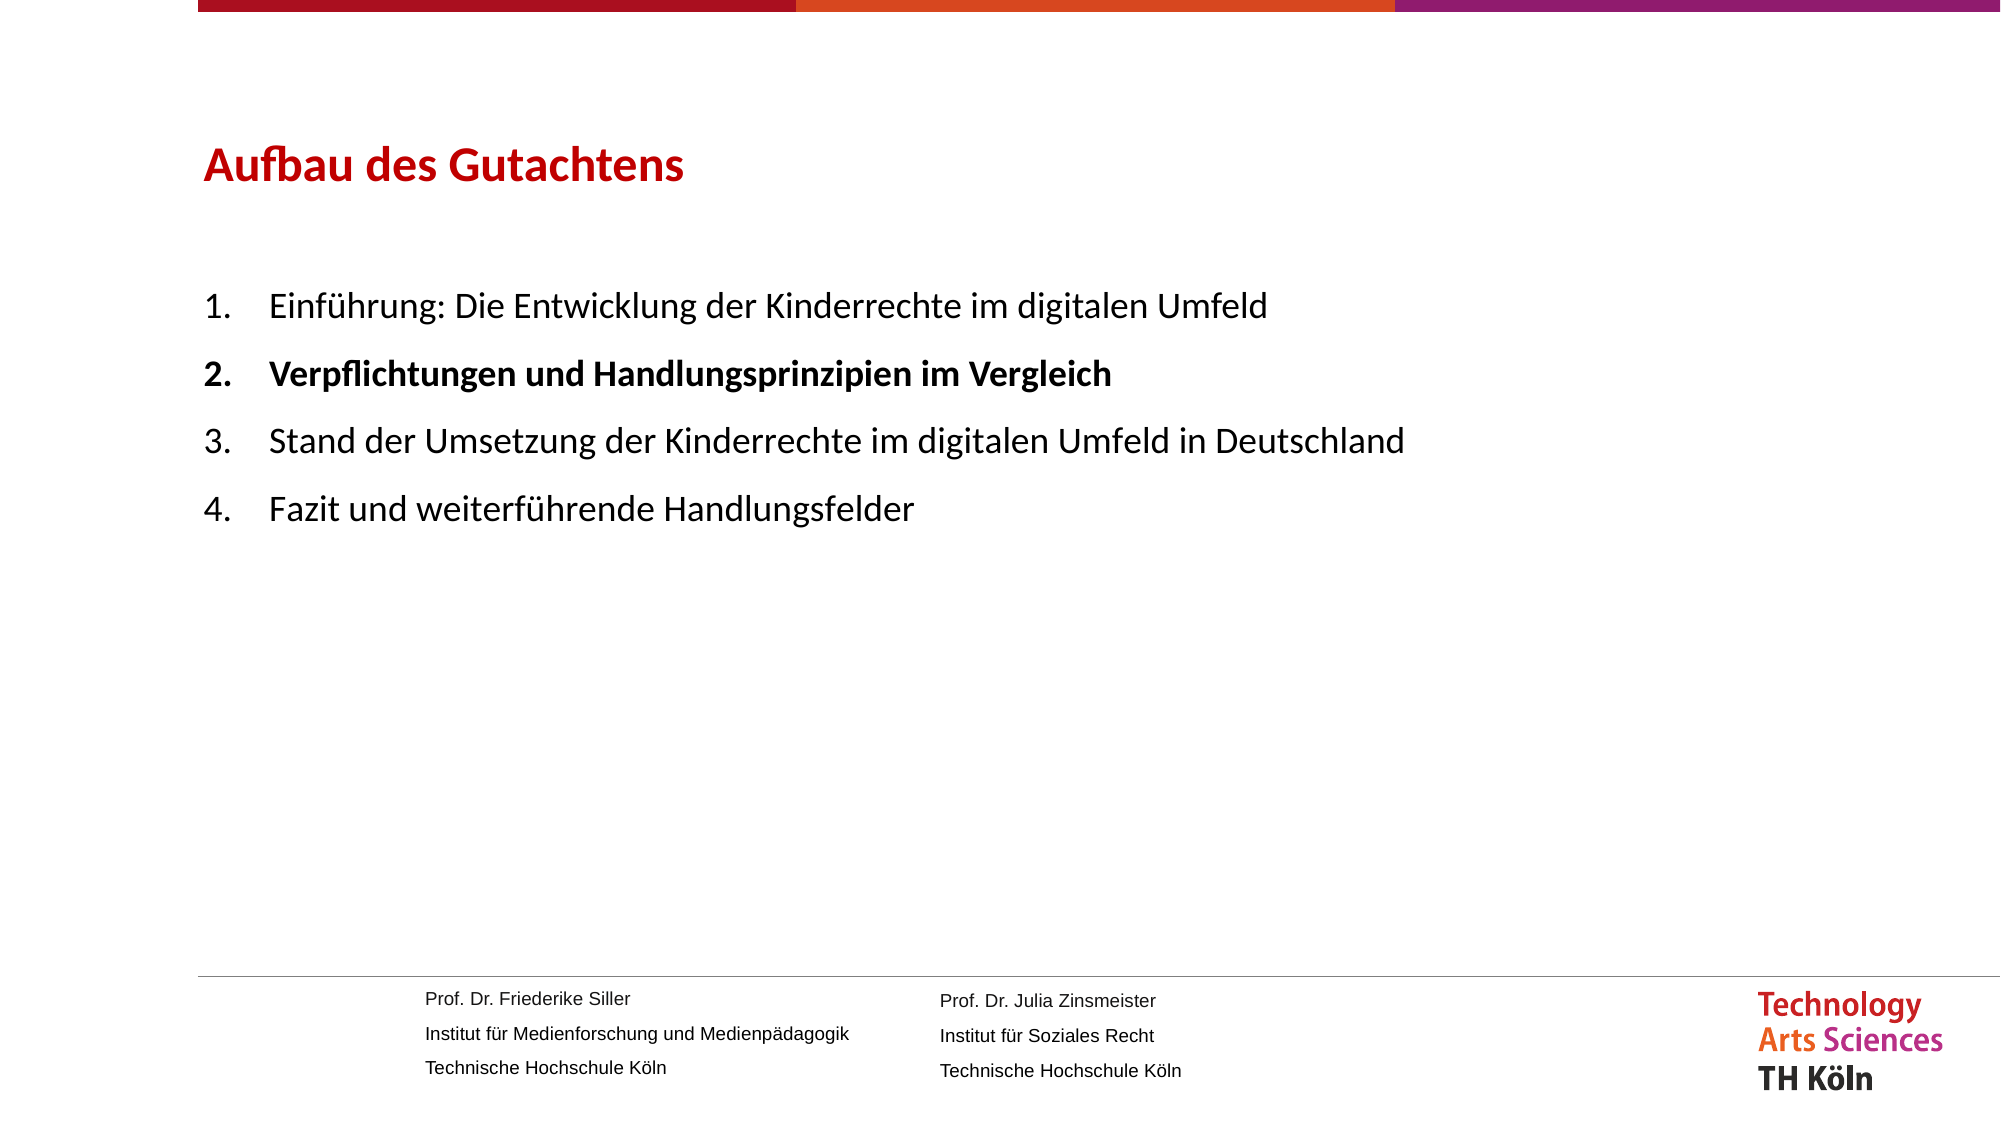

Aufbau des Gutachtens
Einführung: Die Entwicklung der Kinderrechte im digitalen Umfeld
Verpflichtungen und Handlungsprinzipien im Vergleich
Stand der Umsetzung der Kinderrechte im digitalen Umfeld in Deutschland
Fazit und weiterführende Handlungsfelder